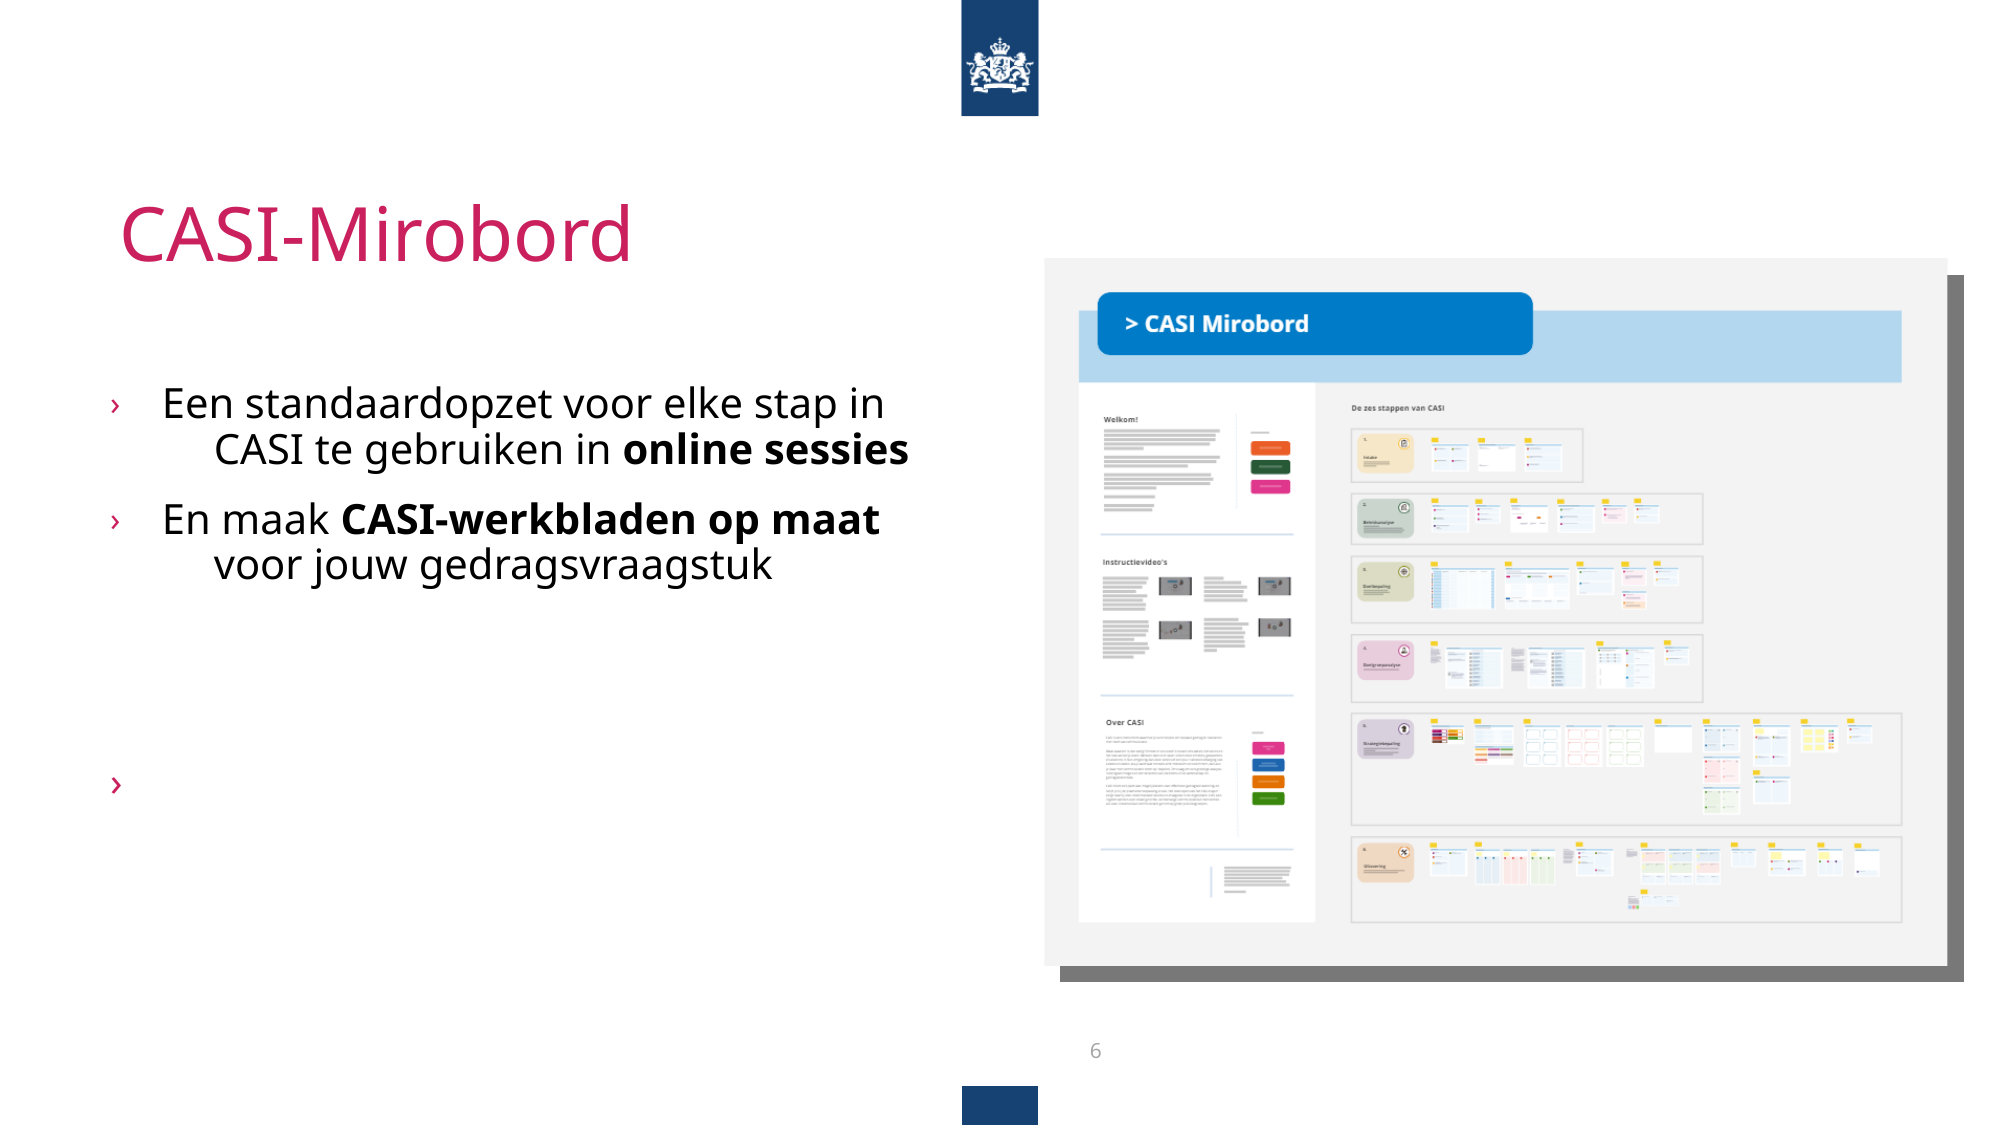

CASI-Mirobord
# Een standaardopzet voor elke stap in CASI te gebruiken in online sessies
En maak CASI-werkbladen op maat voor jouw gedragsvraagstuk